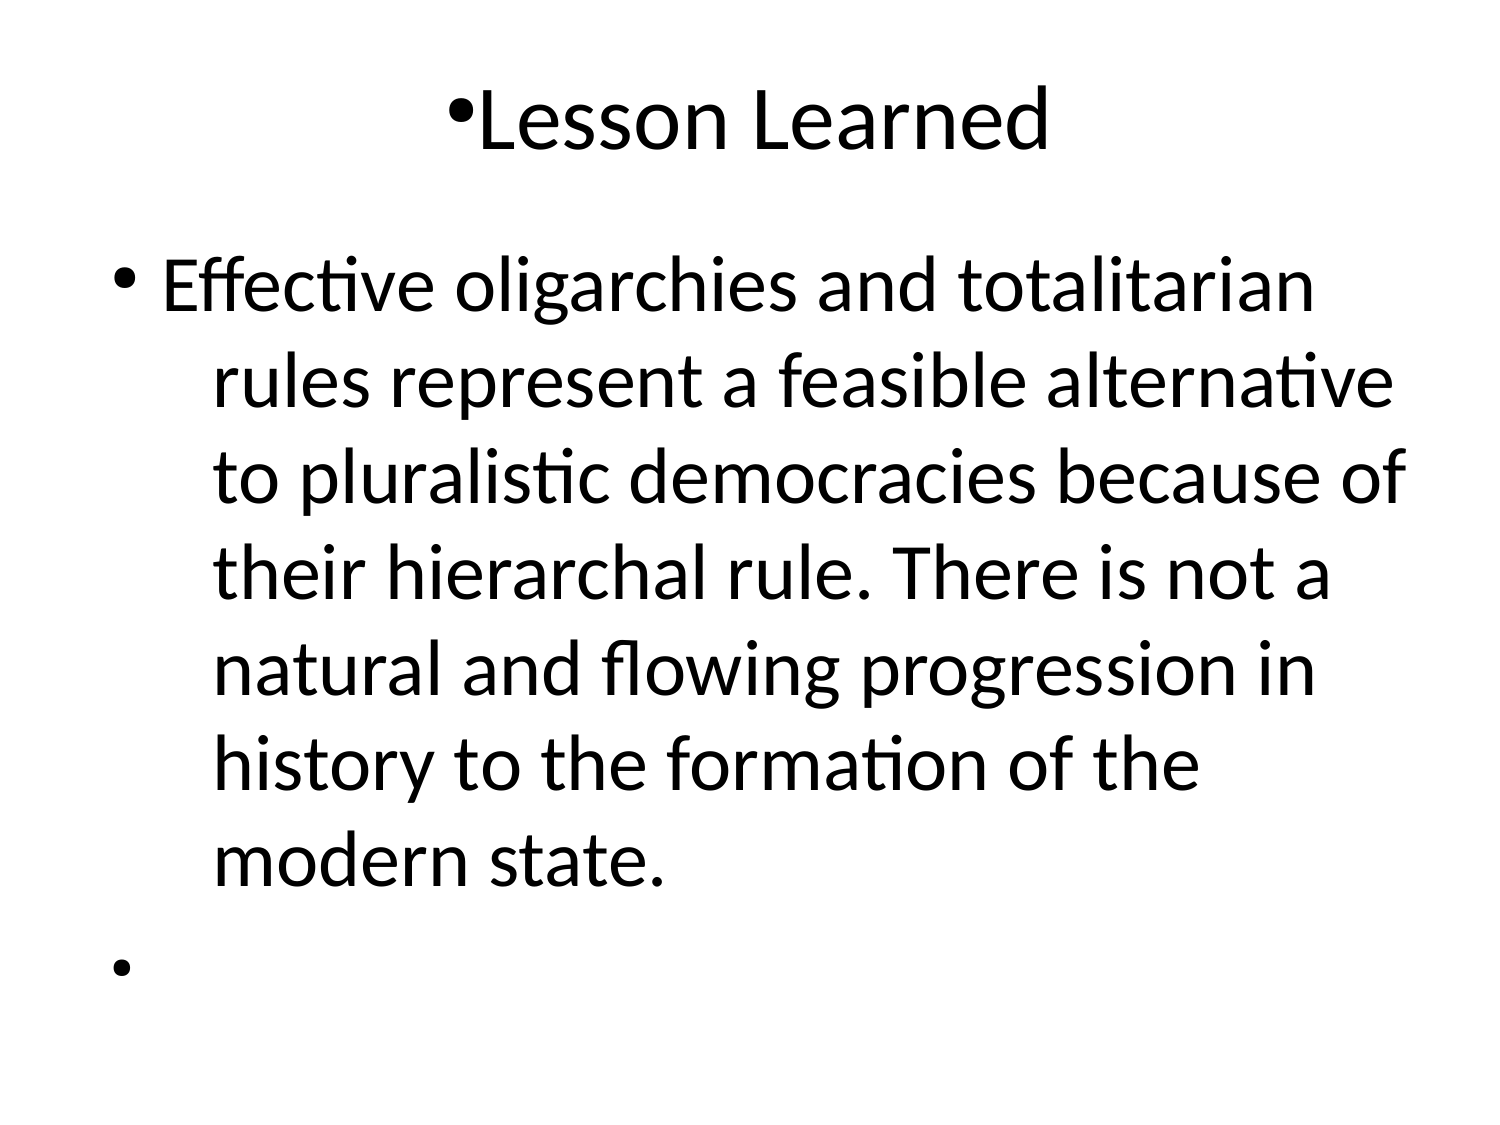

# Lesson Learned
Effective oligarchies and totalitarian rules represent a feasible alternative to pluralistic democracies because of their hierarchal rule. There is not a natural and flowing progression in history to the formation of the modern state.